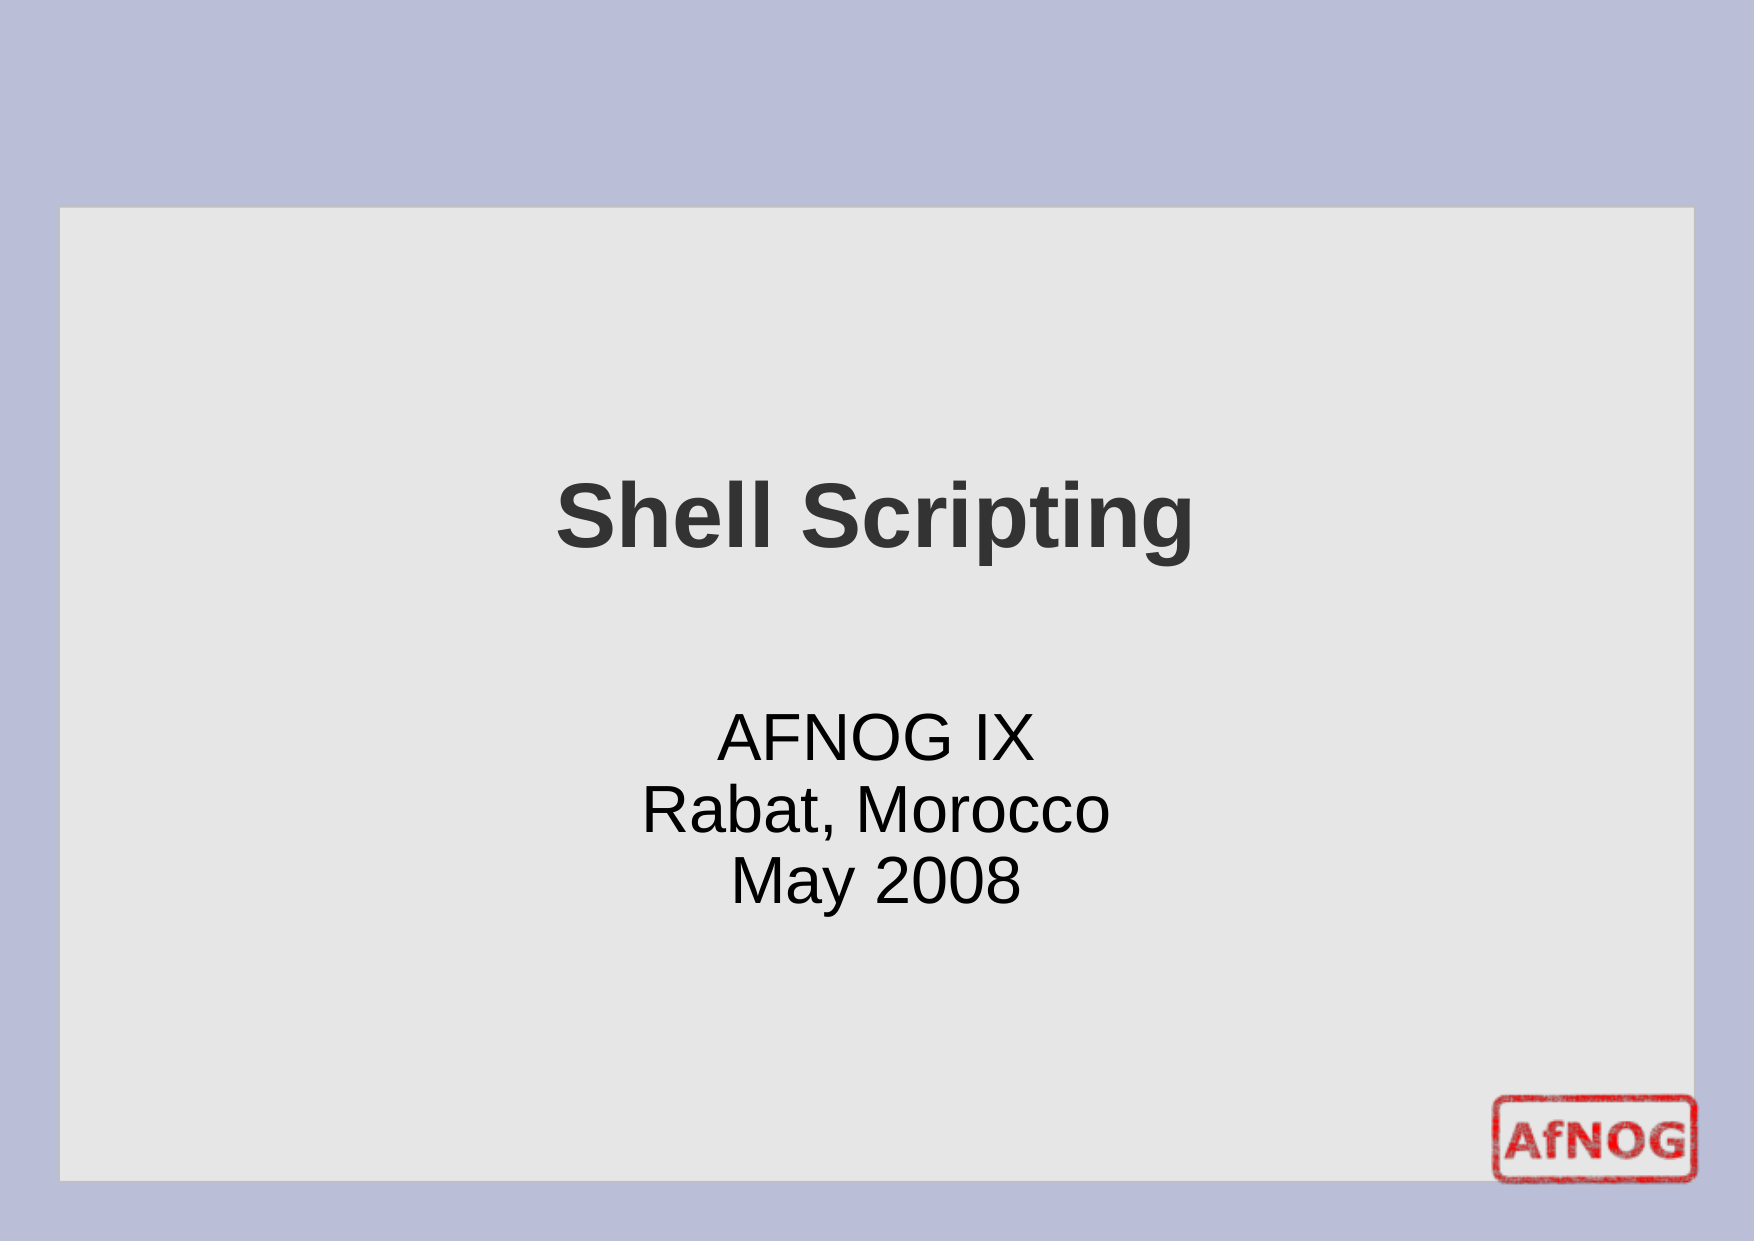

# Shell Scripting
AFNOG IX
Rabat, Morocco
May 2008